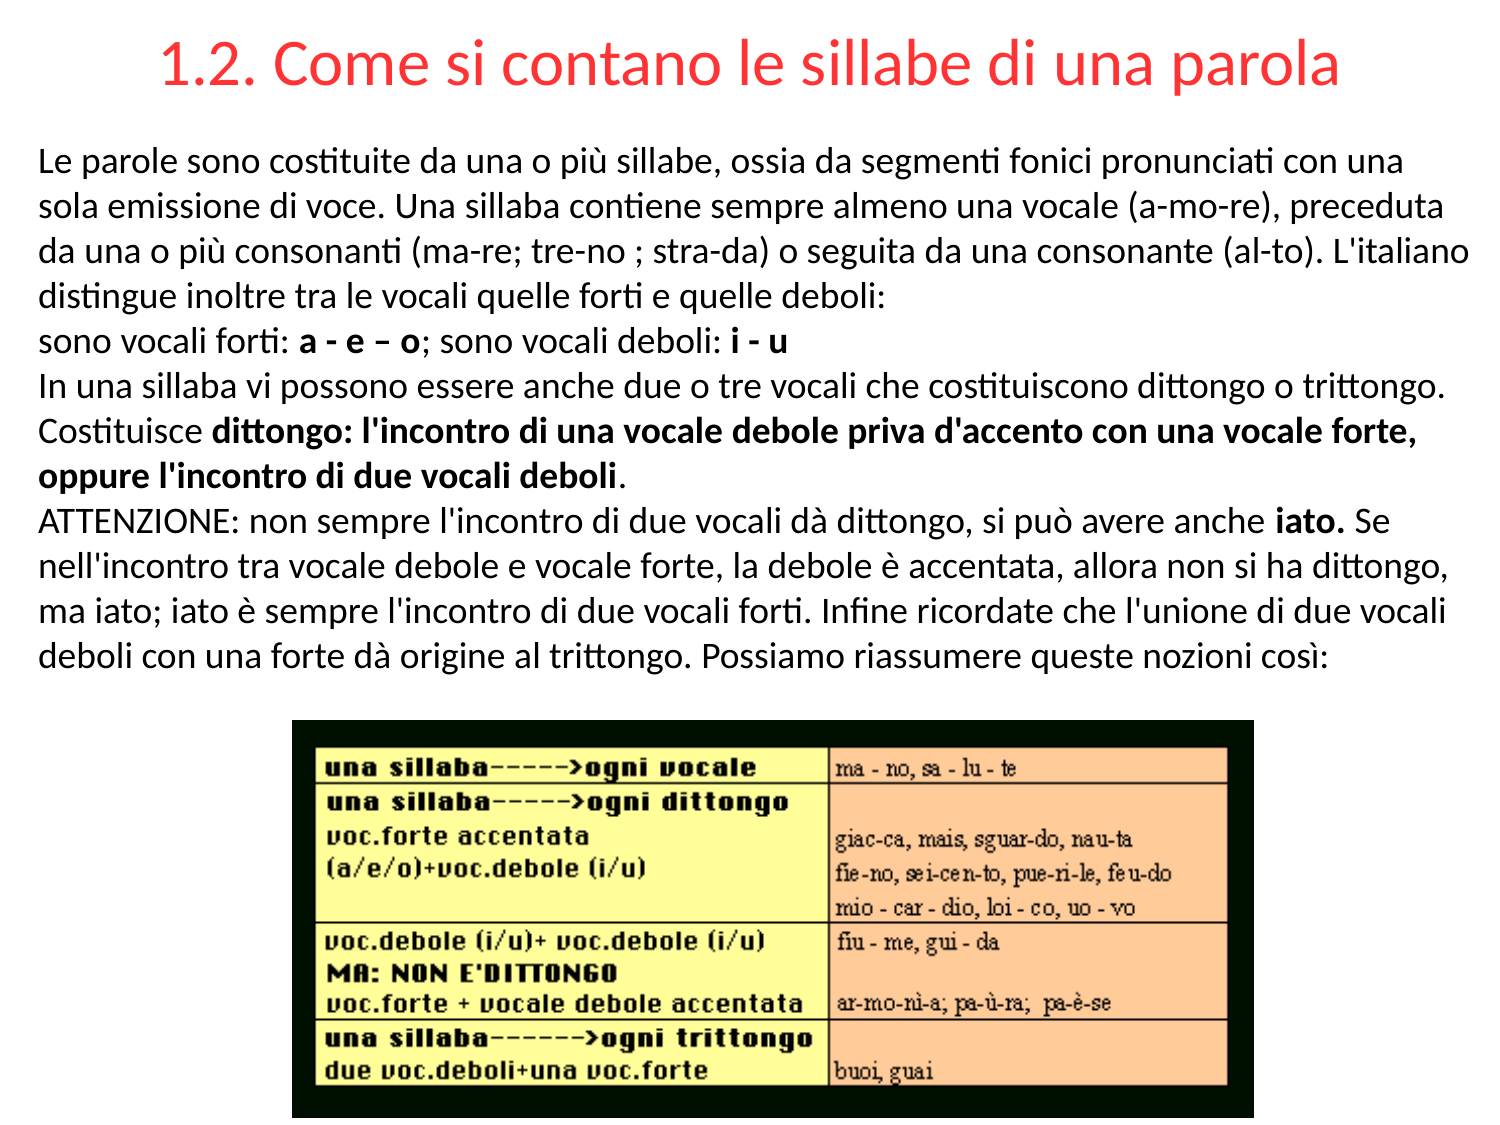

1.2. Come si contano le sillabe di una parola
Le parole sono costituite da una o più sillabe, ossia da segmenti fonici pronunciati con una sola emissione di voce. Una sillaba contiene sempre almeno una vocale (a-mo-re), preceduta da una o più consonanti (ma-re; tre-no ; stra-da) o seguita da una consonante (al-to). L'italiano distingue inoltre tra le vocali quelle forti e quelle deboli:
sono vocali forti: a - e – o; sono vocali deboli: i - u
In una sillaba vi possono essere anche due o tre vocali che costituiscono dittongo o trittongo. Costituisce dittongo: l'incontro di una vocale debole priva d'accento con una vocale forte, oppure l'incontro di due vocali deboli.
ATTENZIONE: non sempre l'incontro di due vocali dà dittongo, si può avere anche iato. Se nell'incontro tra vocale debole e vocale forte, la debole è accentata, allora non si ha dittongo, ma iato; iato è sempre l'incontro di due vocali forti. Infine ricordate che l'unione di due vocali deboli con una forte dà origine al trittongo. Possiamo riassumere queste nozioni così: